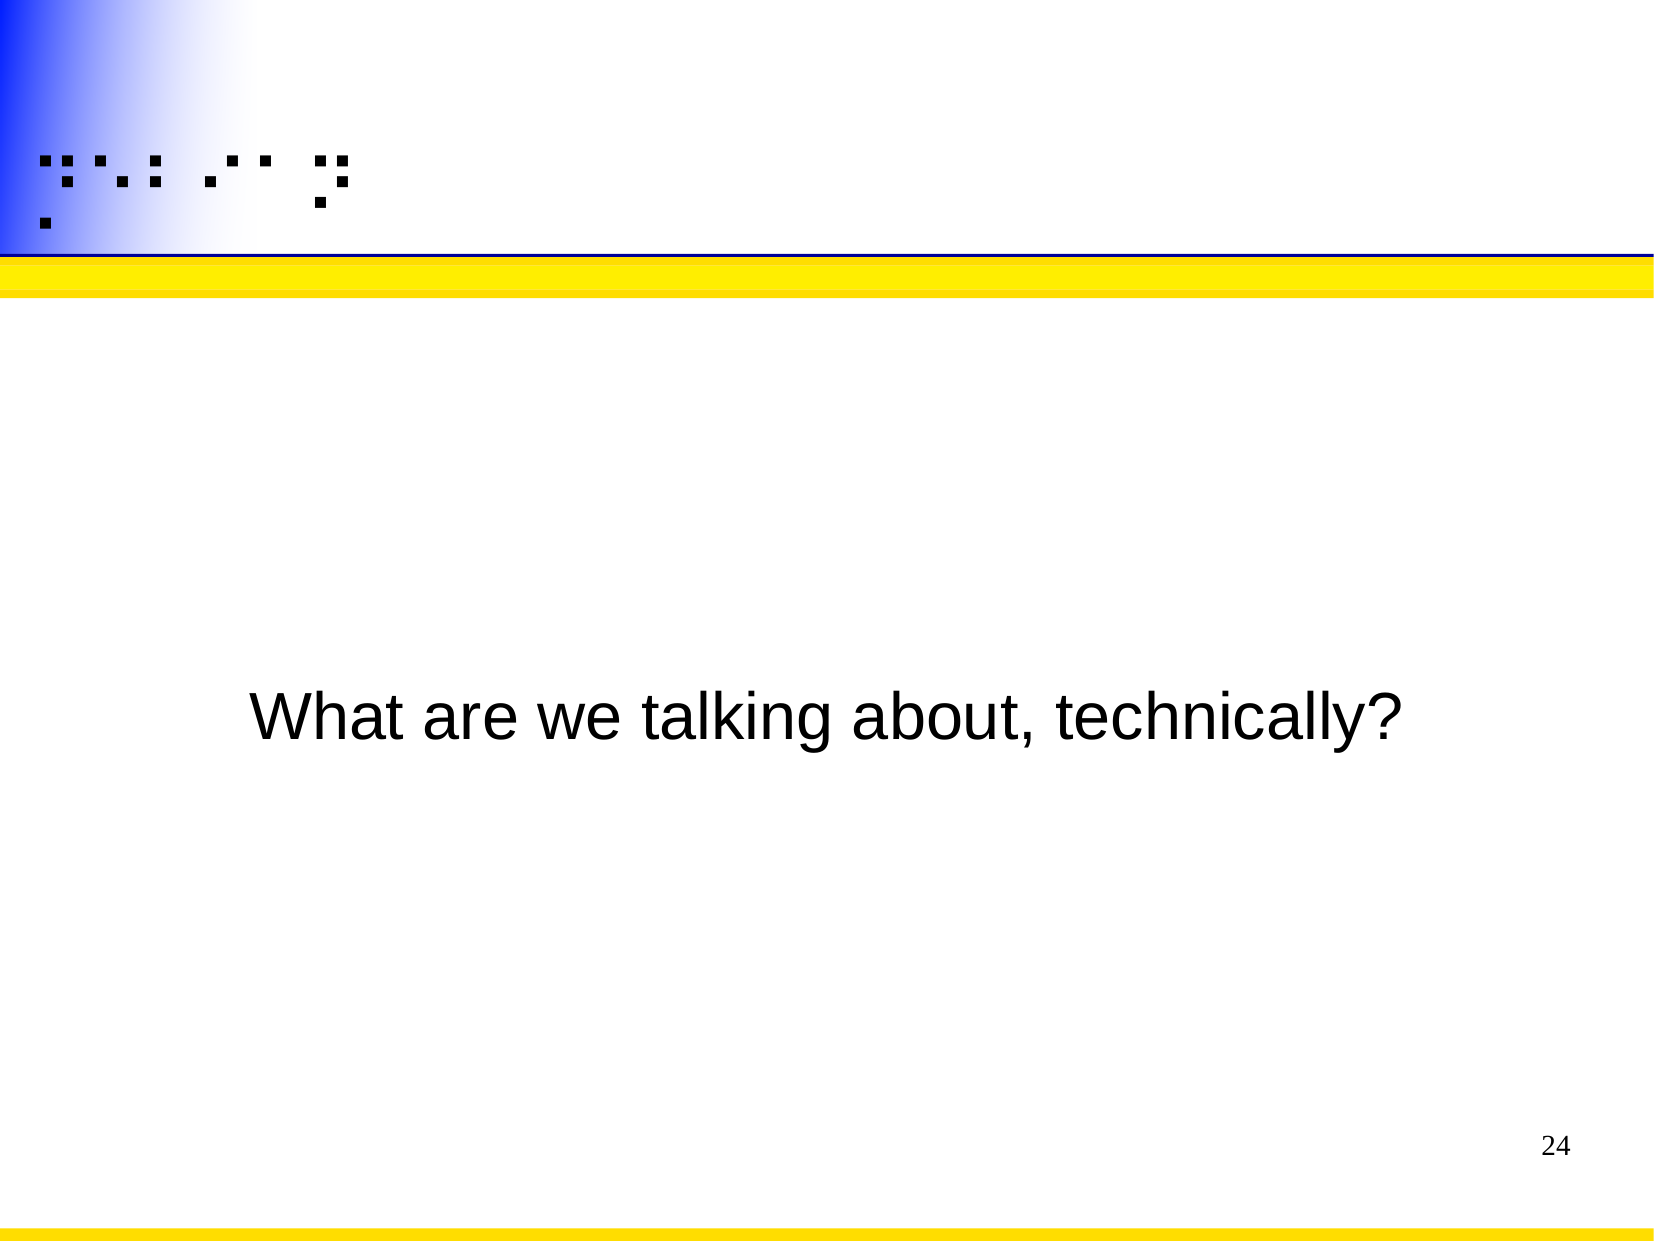

#
What are we talking about, technically?
24